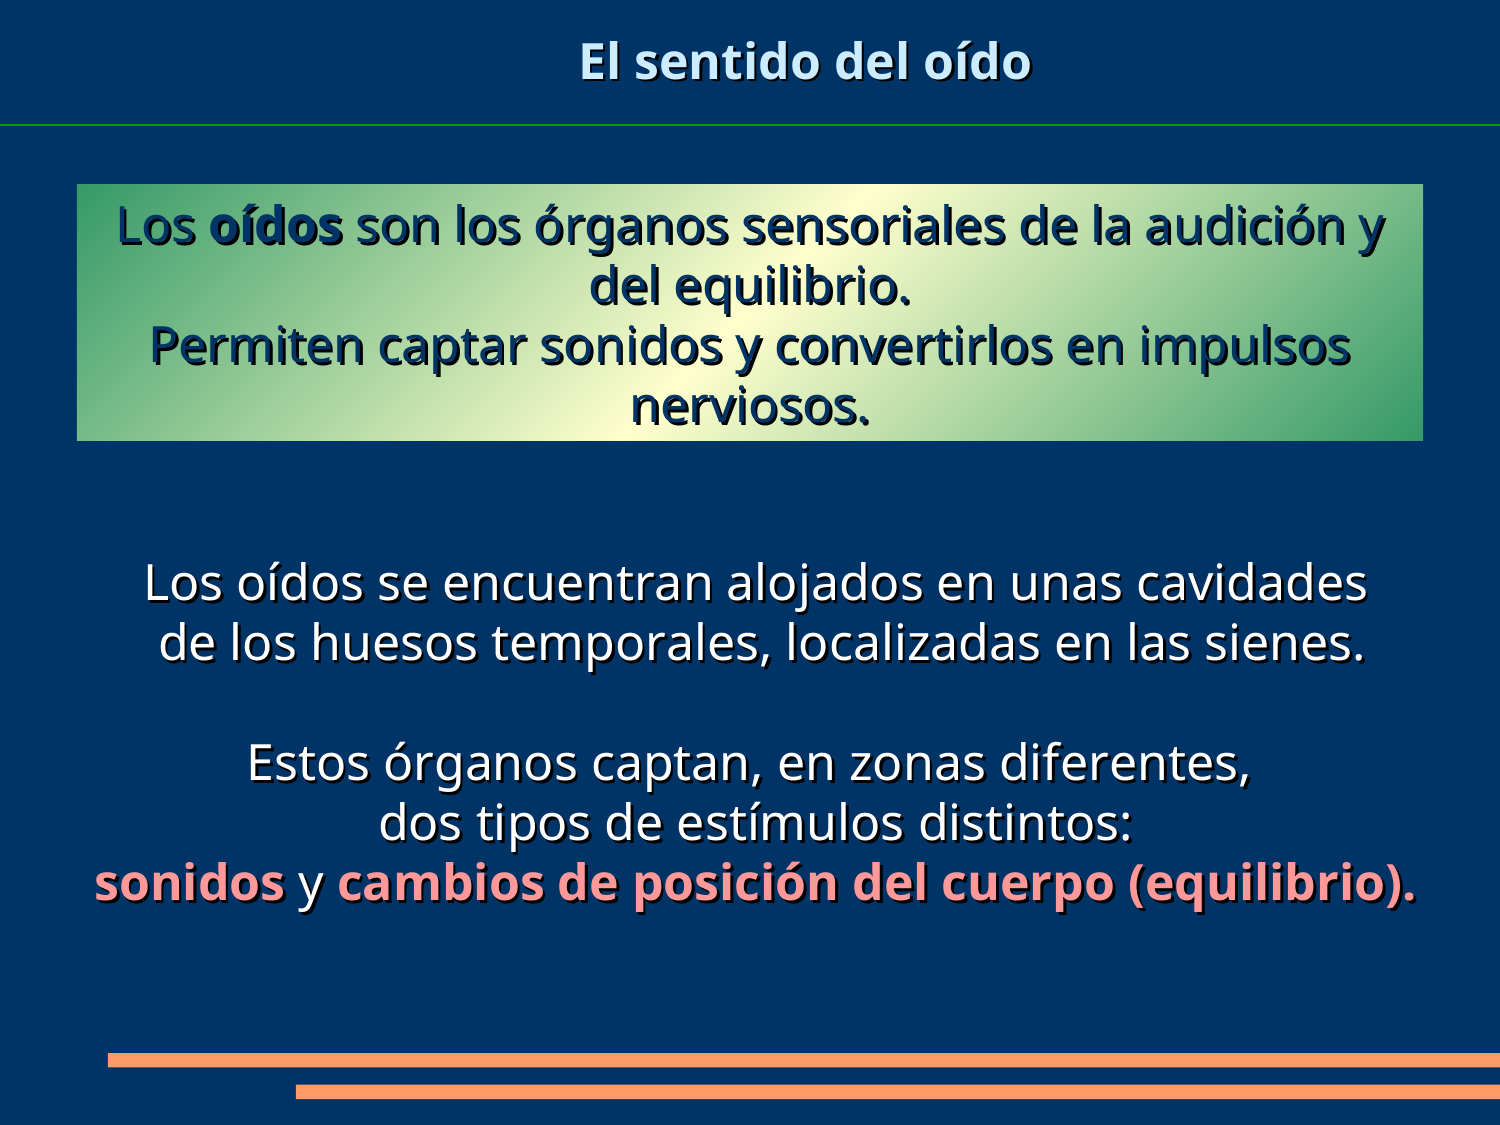

El sentido del oído
Los oídos son los órganos sensoriales de la audición y del equilibrio.
Permiten captar sonidos y convertirlos en impulsos nerviosos.
Los oídos se encuentran alojados en unas cavidades
 de los huesos temporales, localizadas en las sienes.
Estos órganos captan, en zonas diferentes,
dos tipos de estímulos distintos:
sonidos y cambios de posición del cuerpo (equilibrio).